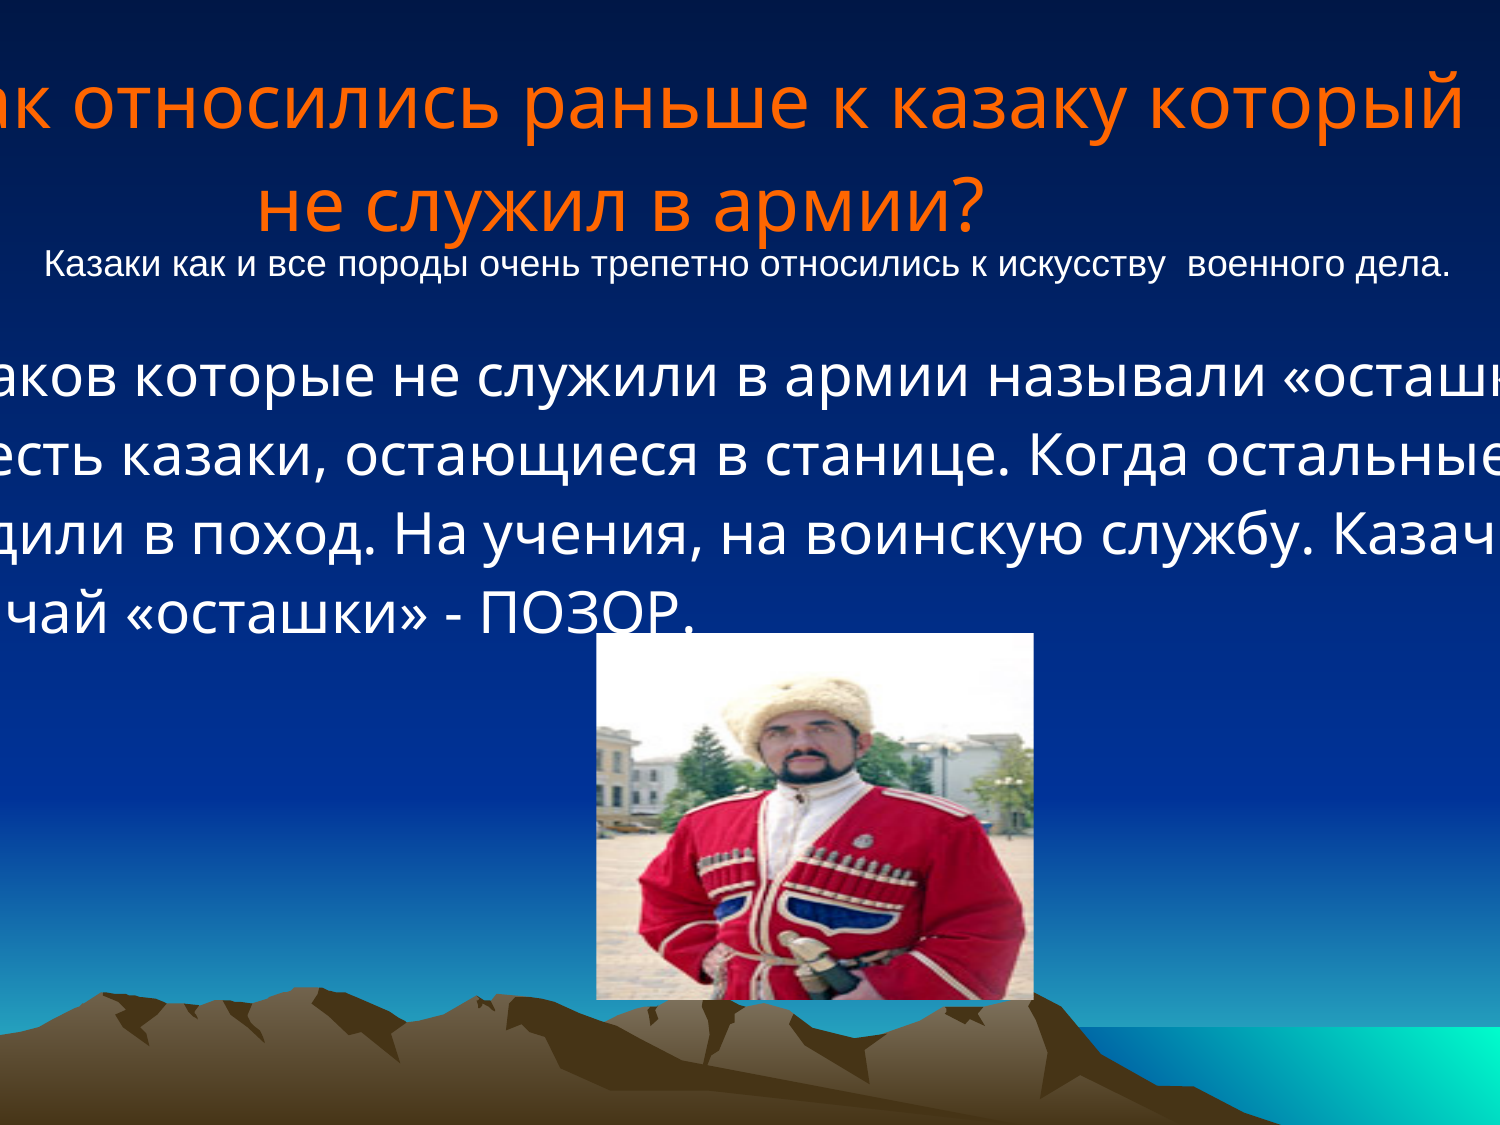

Как относились раньше к казаку который
 не служил в армии?
Казаки как и все породы очень трепетно относились к искусству военного дела.
Казаков которые не служили в армии называли «осташки»,
 то есть казаки, остающиеся в станице. Когда остальные
уходили в поход. На учения, на воинскую службу. Казачий
обычай «осташки» - ПОЗОР.